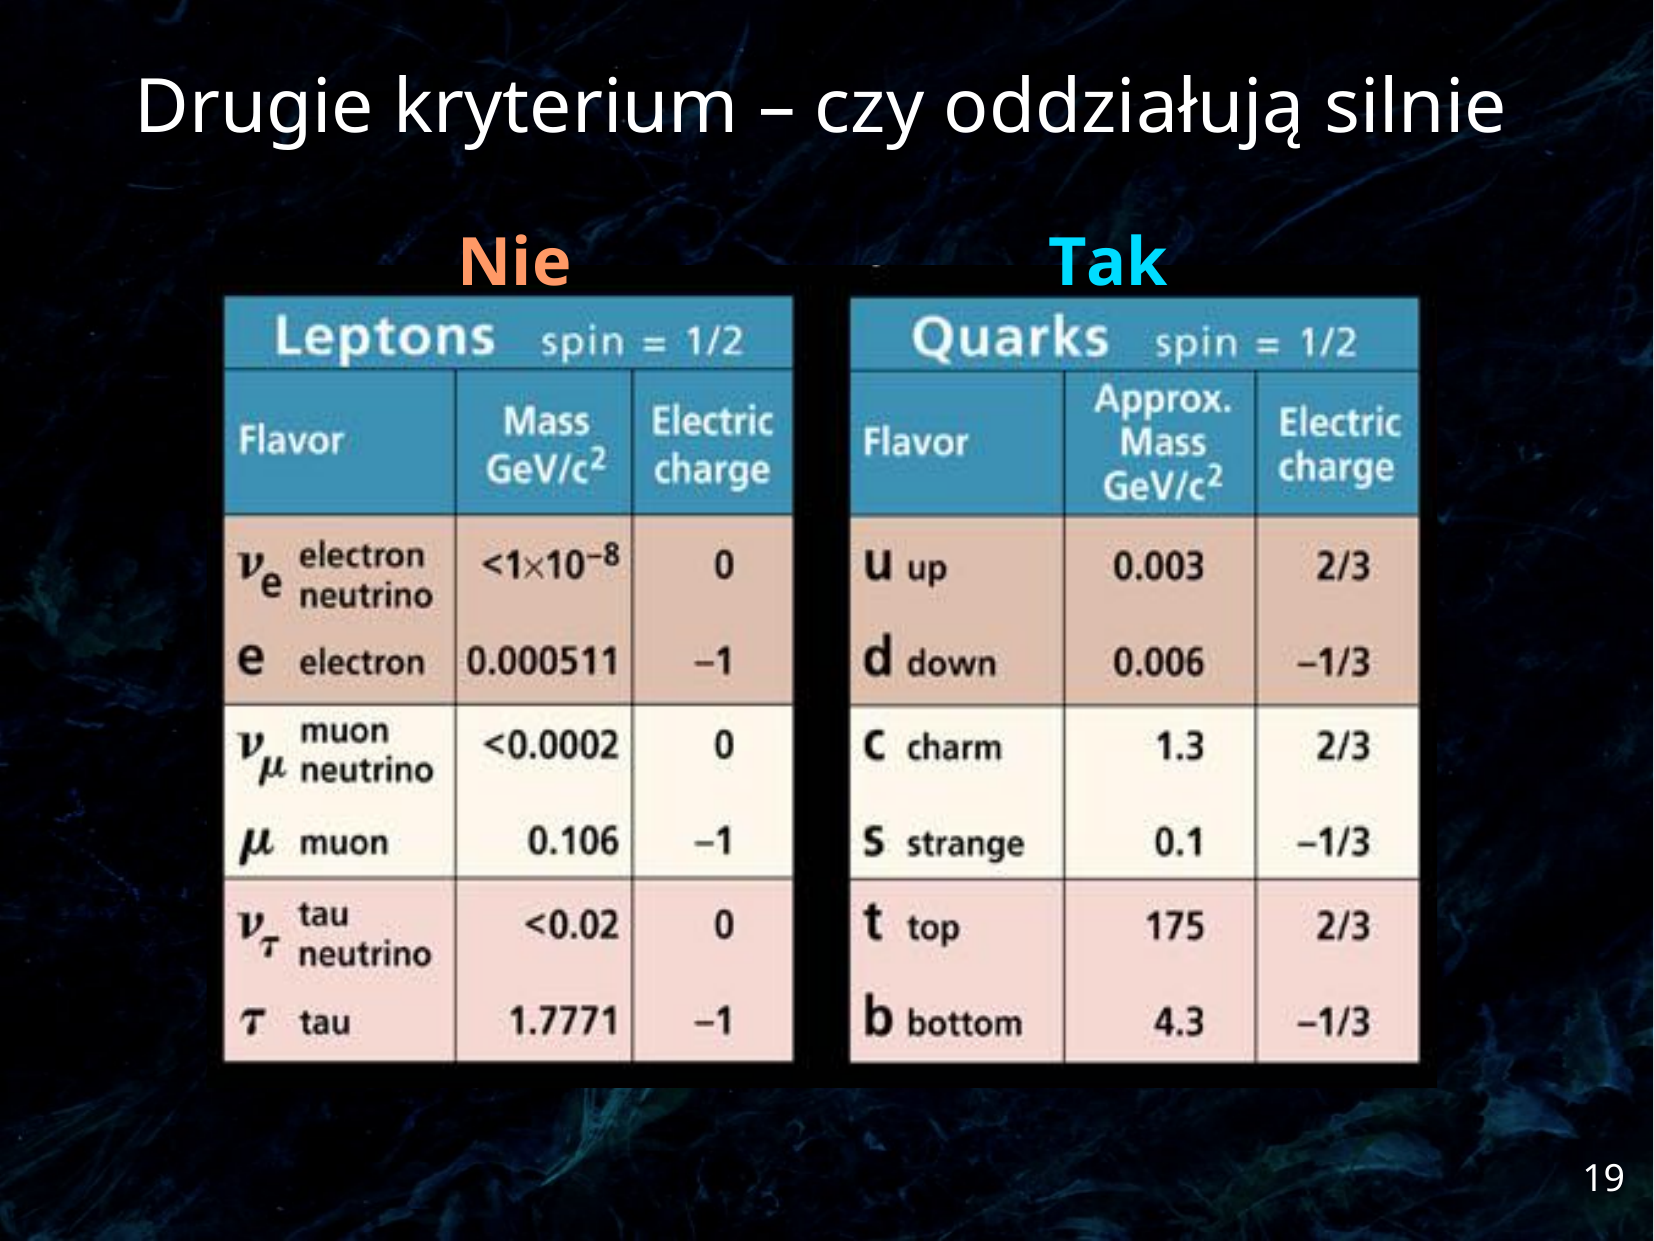

# Drugie kryterium – czy oddziałują silnie
Nie
Tak
19